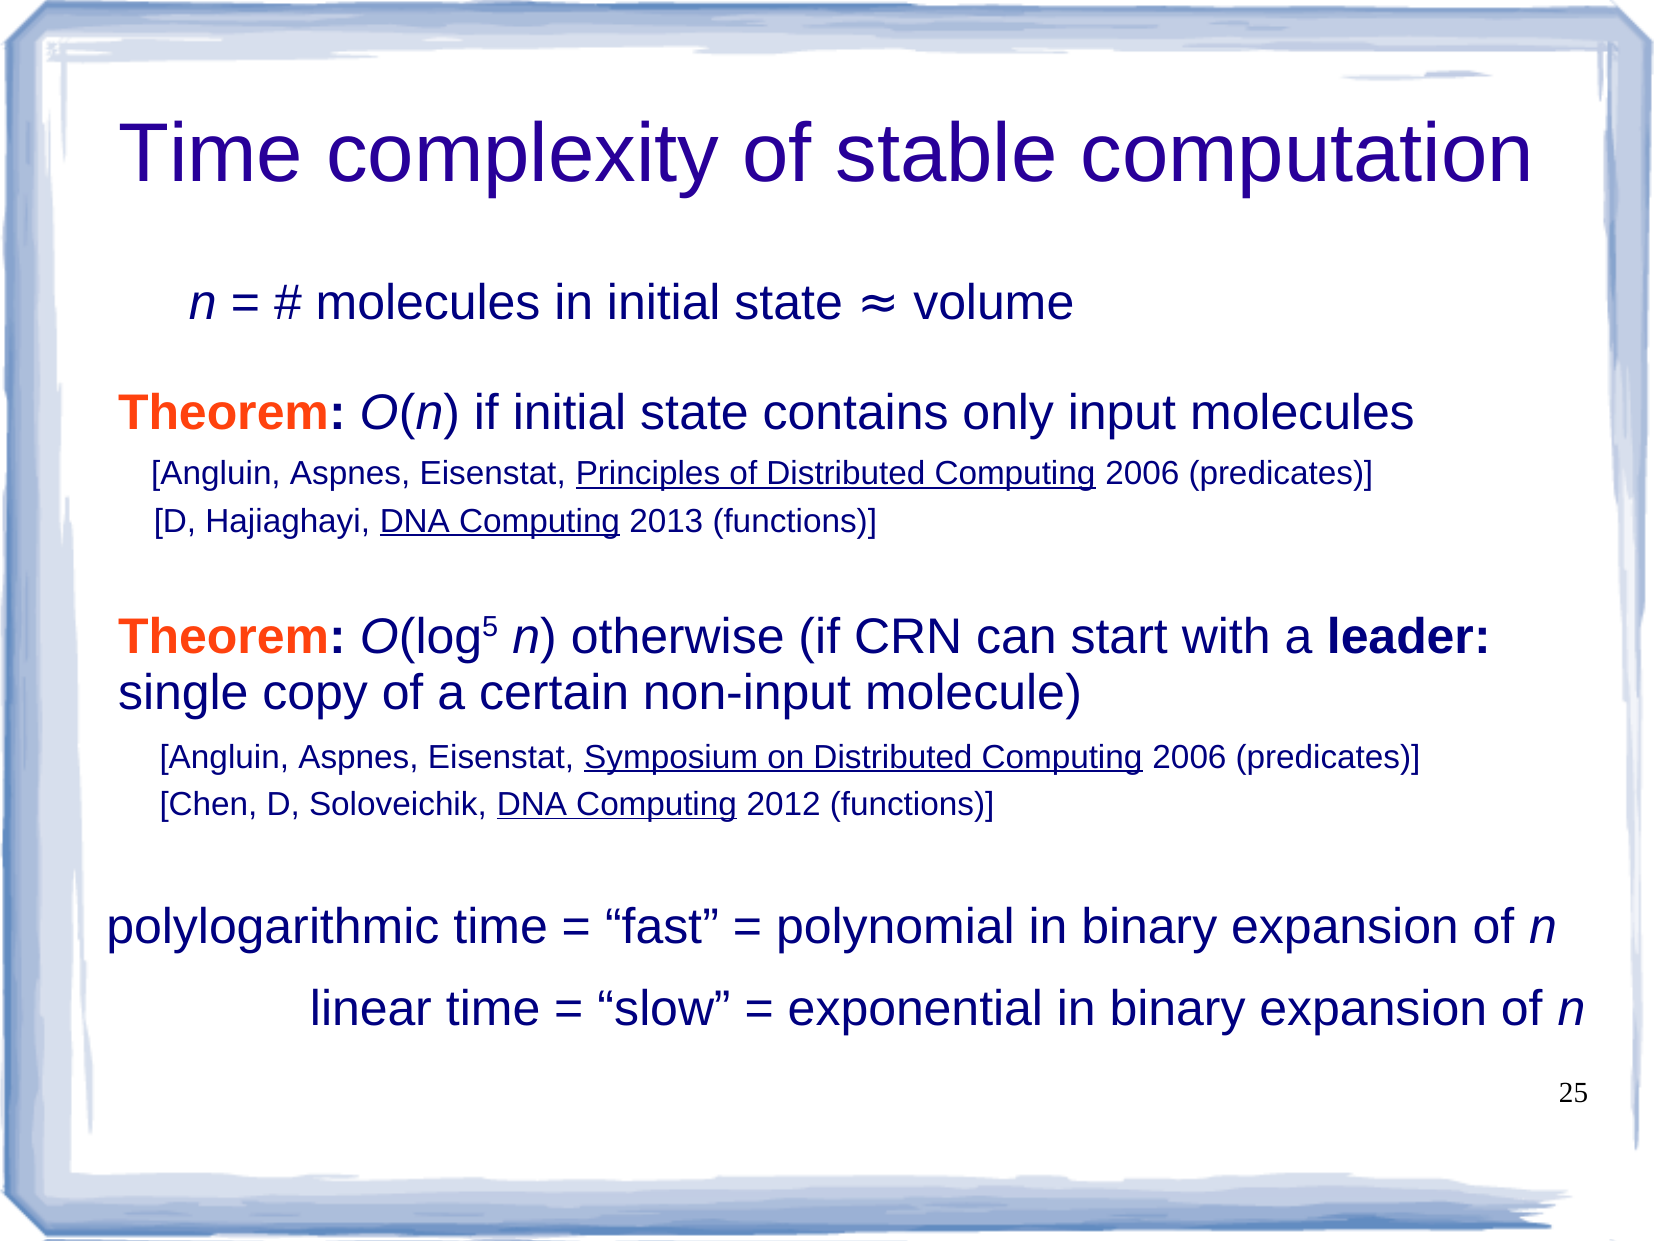

# Time complexity of stable computation
n = # molecules in initial state ≈ volume
Theorem: O(n) if initial state contains only input molecules
[Angluin, Aspnes, Eisenstat, Principles of Distributed Computing 2006 (predicates)]
[D, Hajiaghayi, DNA Computing 2013 (functions)]
Theorem: O(log5 n) otherwise (if CRN can start with a leader: single copy of a certain non-input molecule)
[Angluin, Aspnes, Eisenstat, Symposium on Distributed Computing 2006 (predicates)]
[Chen, D, Soloveichik, DNA Computing 2012 (functions)]
polylogarithmic time = “fast” = polynomial in binary expansion of n
linear time = “slow” = exponential in binary expansion of n
25